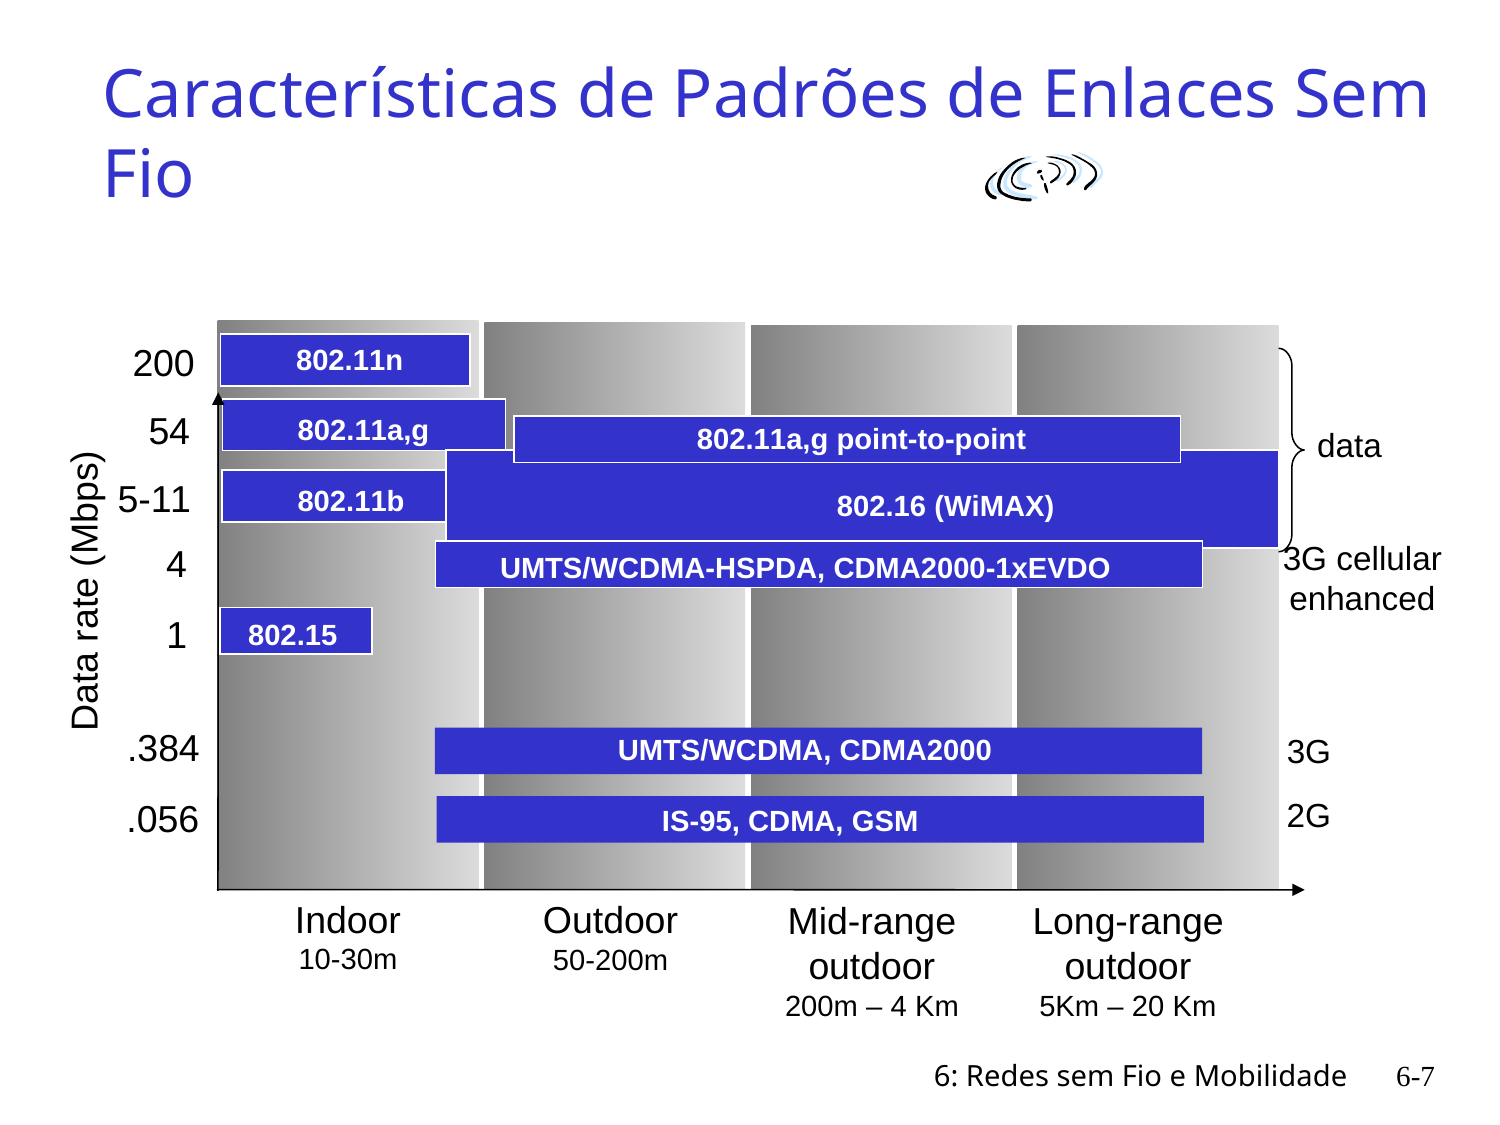

Características de Padrões de Enlaces Sem Fio
200
802.11n
54
802.11a,g
802.11a,g point-to-point
data
5-11
802.11b
802.16 (WiMAX)
3G cellular
enhanced
4
UMTS/WCDMA-HSPDA, CDMA2000-1xEVDO
Data rate (Mbps)
1
802.15
.384
3G
UMTS/WCDMA, CDMA2000
2G
.056
IS-95, CDMA, GSM
Indoor
10-30m
Outdoor
50-200m
Mid-range
outdoor
200m – 4 Km
Long-range
outdoor
5Km – 20 Km
6: Redes sem Fio e Mobilidade